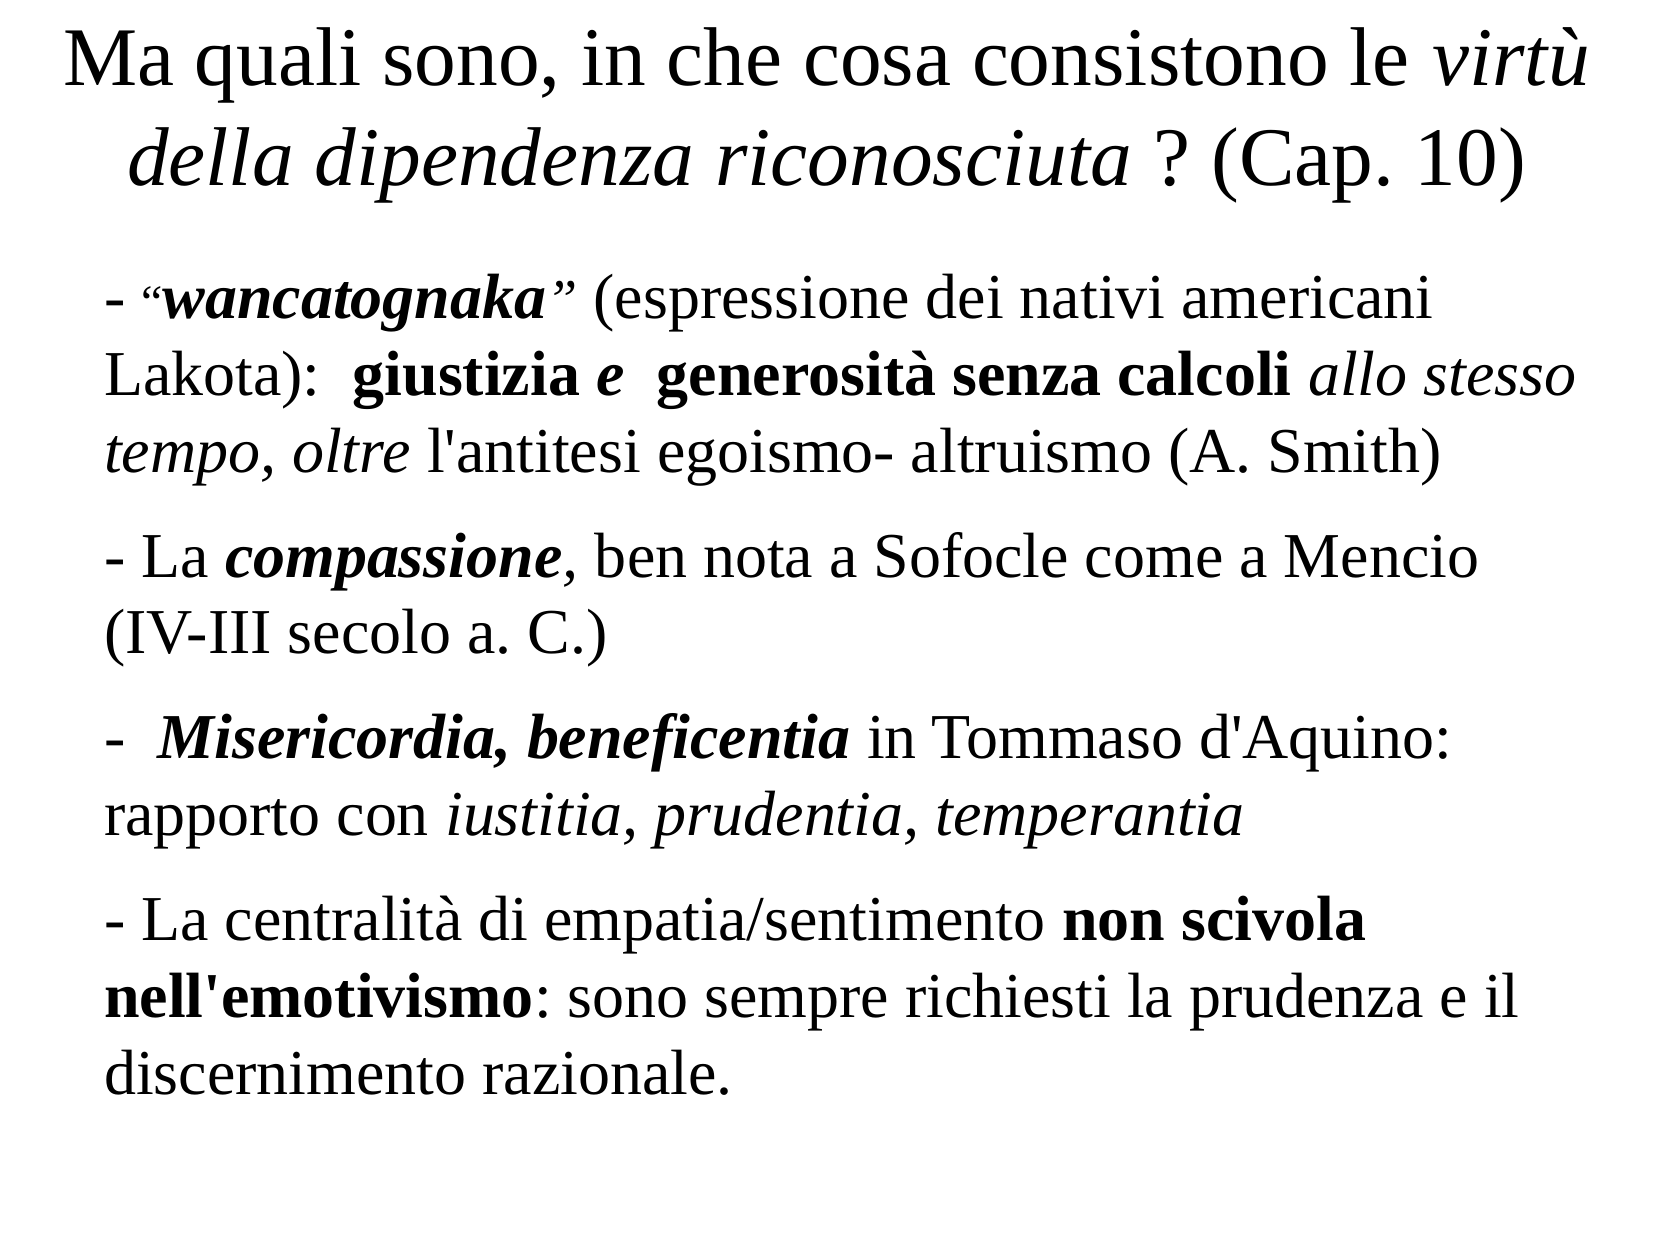

# Ma quali sono, in che cosa consistono le virtù della dipendenza riconosciuta ? (Cap. 10)
- “wancatognaka” (espressione dei nativi americani Lakota):  giustizia e generosità senza calcoli allo stesso tempo, oltre l'antitesi egoismo- altruismo (A. Smith)
- La compassione, ben nota a Sofocle come a Mencio (IV-III secolo a. C.)
- Misericordia, beneficentia in Tommaso d'Aquino: rapporto con iustitia, prudentia, temperantia
- La centralità di empatia/sentimento non scivola nell'emotivismo: sono sempre richiesti la prudenza e il discernimento razionale.